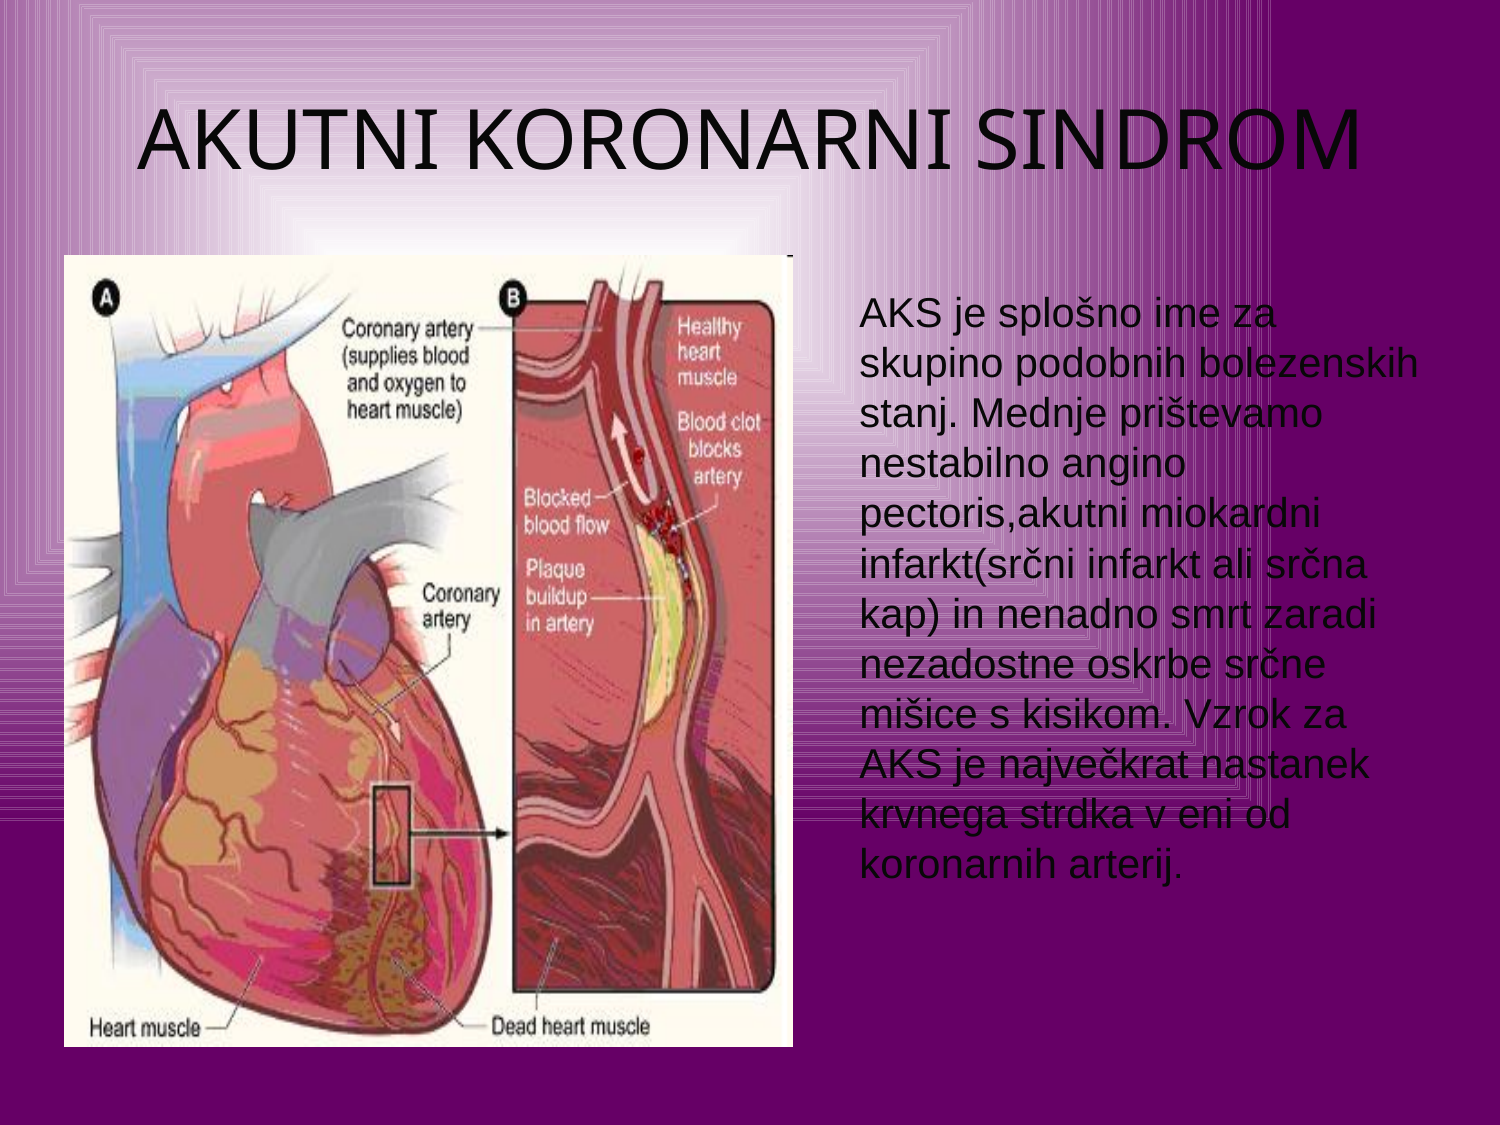

# AKUTNI KORONARNI SINDROM
AKS je splošno ime za skupino podobnih bolezenskih stanj. Mednje prištevamo nestabilno angino pectoris,akutni miokardni infarkt(srčni infarkt ali srčna kap) in nenadno smrt zaradi nezadostne oskrbe srčne mišice s kisikom. Vzrok za AKS je največkrat nastanek krvnega strdka v eni od koronarnih arterij.